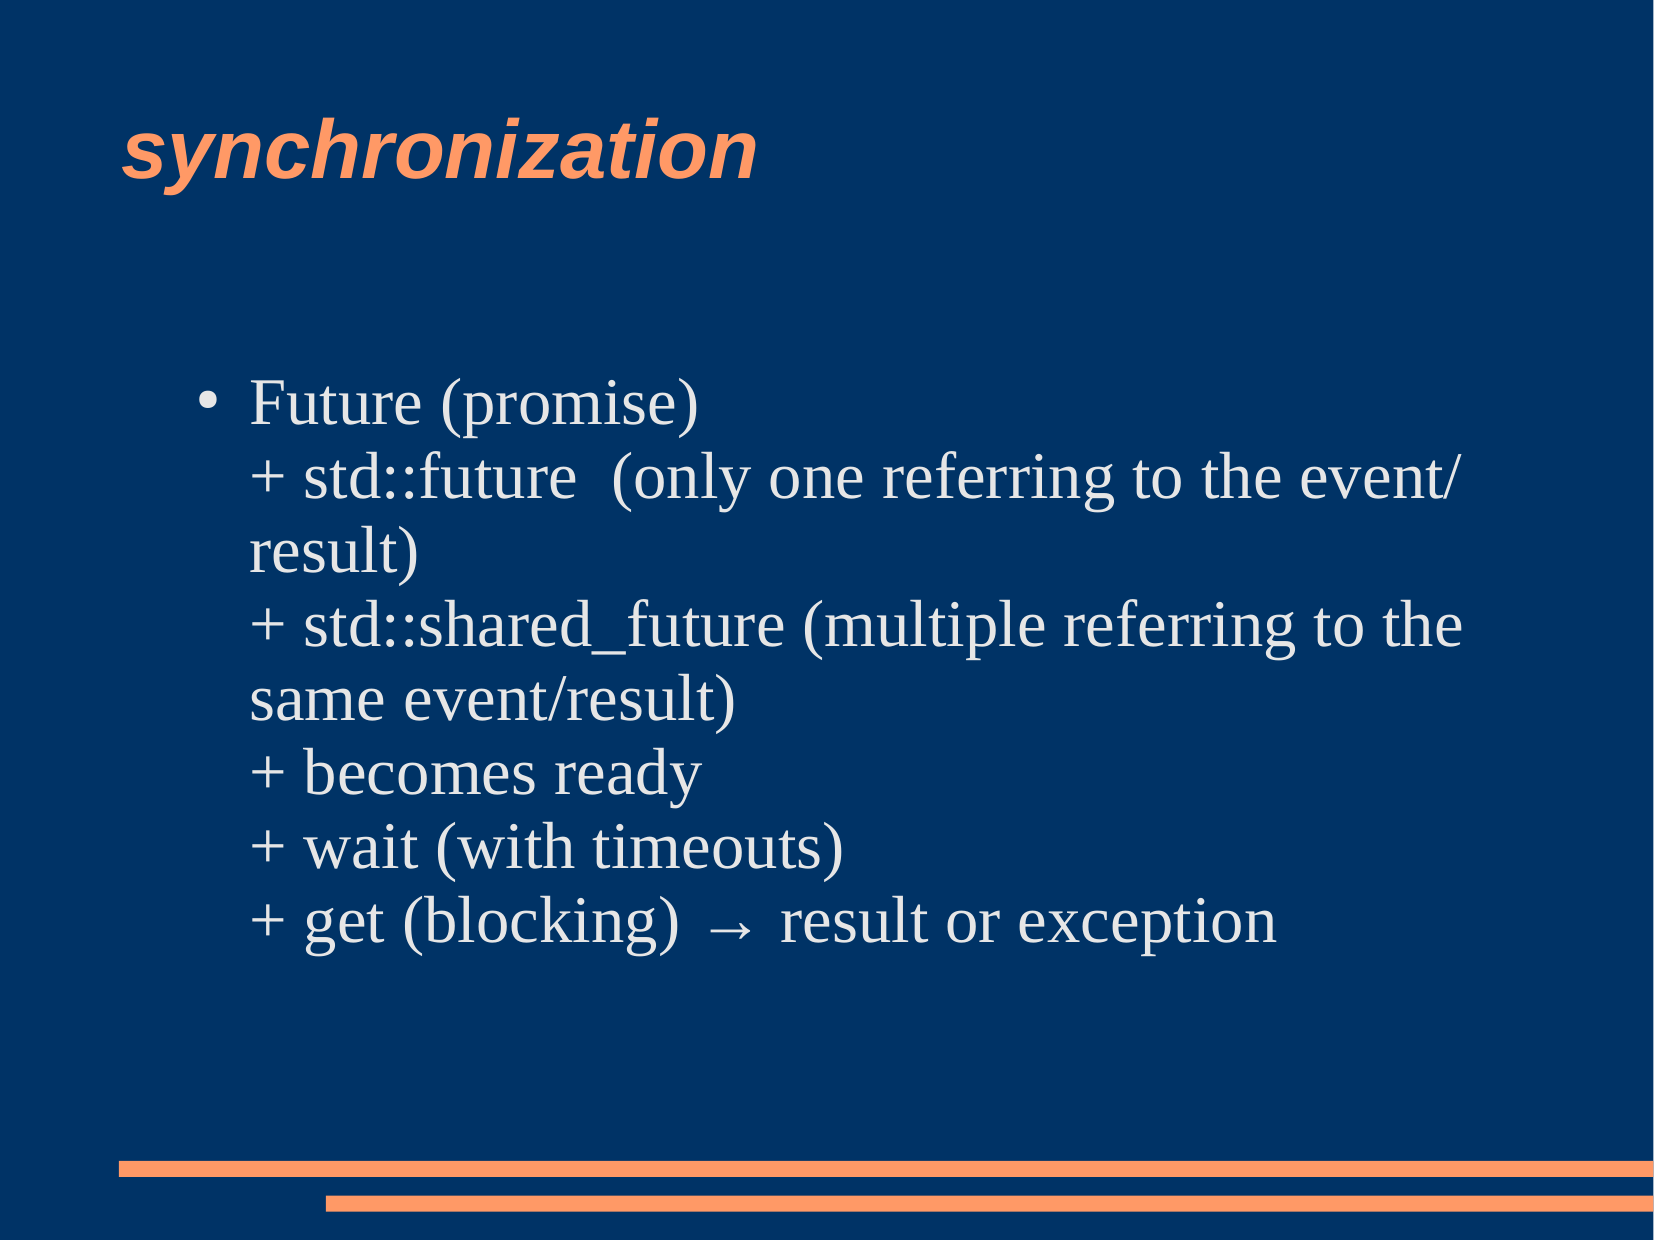

# synchronization
Future (promise)
+ std::future (only one referring to the event/result)
+ std::shared_future (multiple referring to the same event/result)
+ becomes ready
+ wait (with timeouts)
+ get (blocking) → result or exception